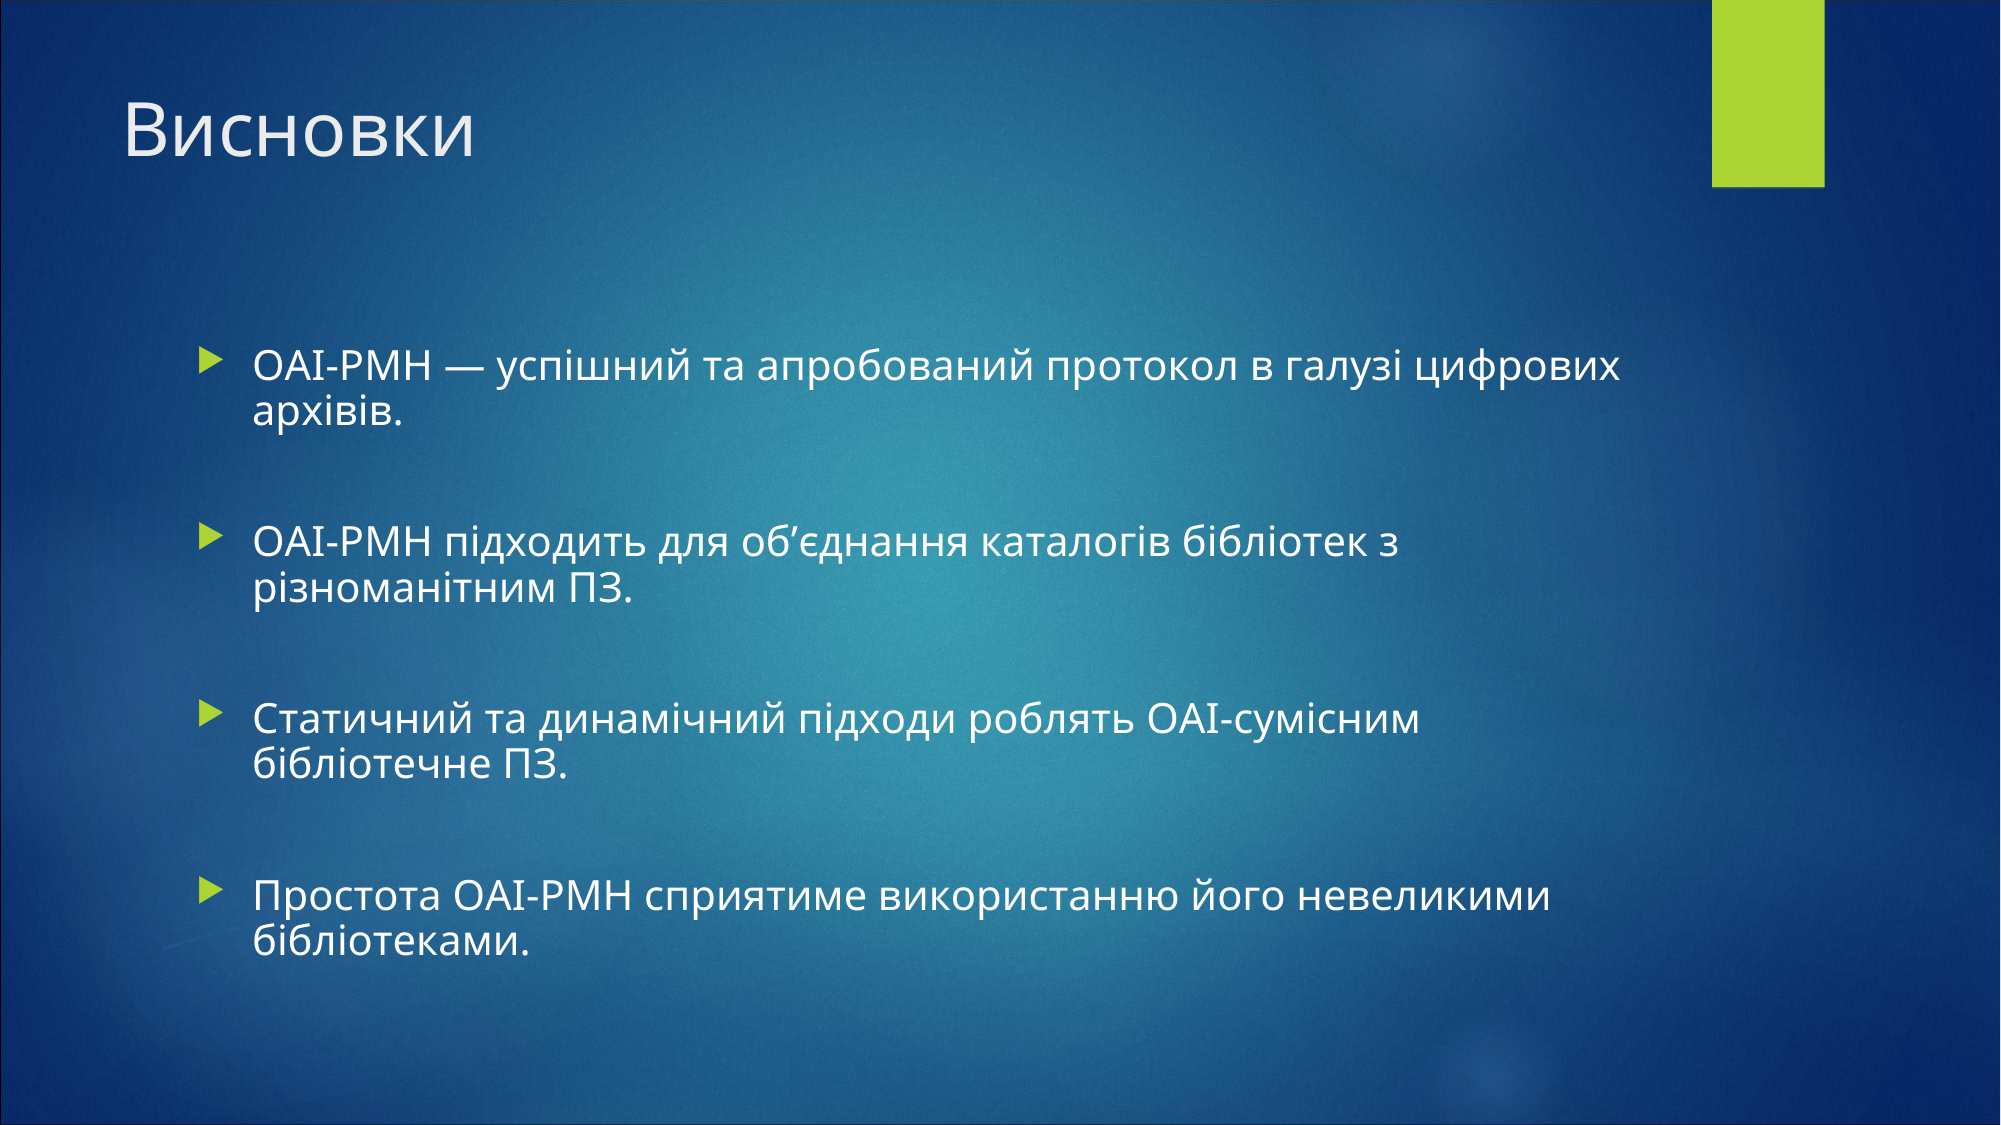

# Висновки
OAI-PMH — успішний та апробований протокол в галузі цифрових архівів.
OAI-PMH підходить для об’єднання каталогів бібліотек з різноманітним ПЗ.
Статичний та динамічний підходи роблять OAI-сумісним бібліотечне ПЗ.
Простота OAI-PMH сприятиме використанню його невеликими бібліотеками.